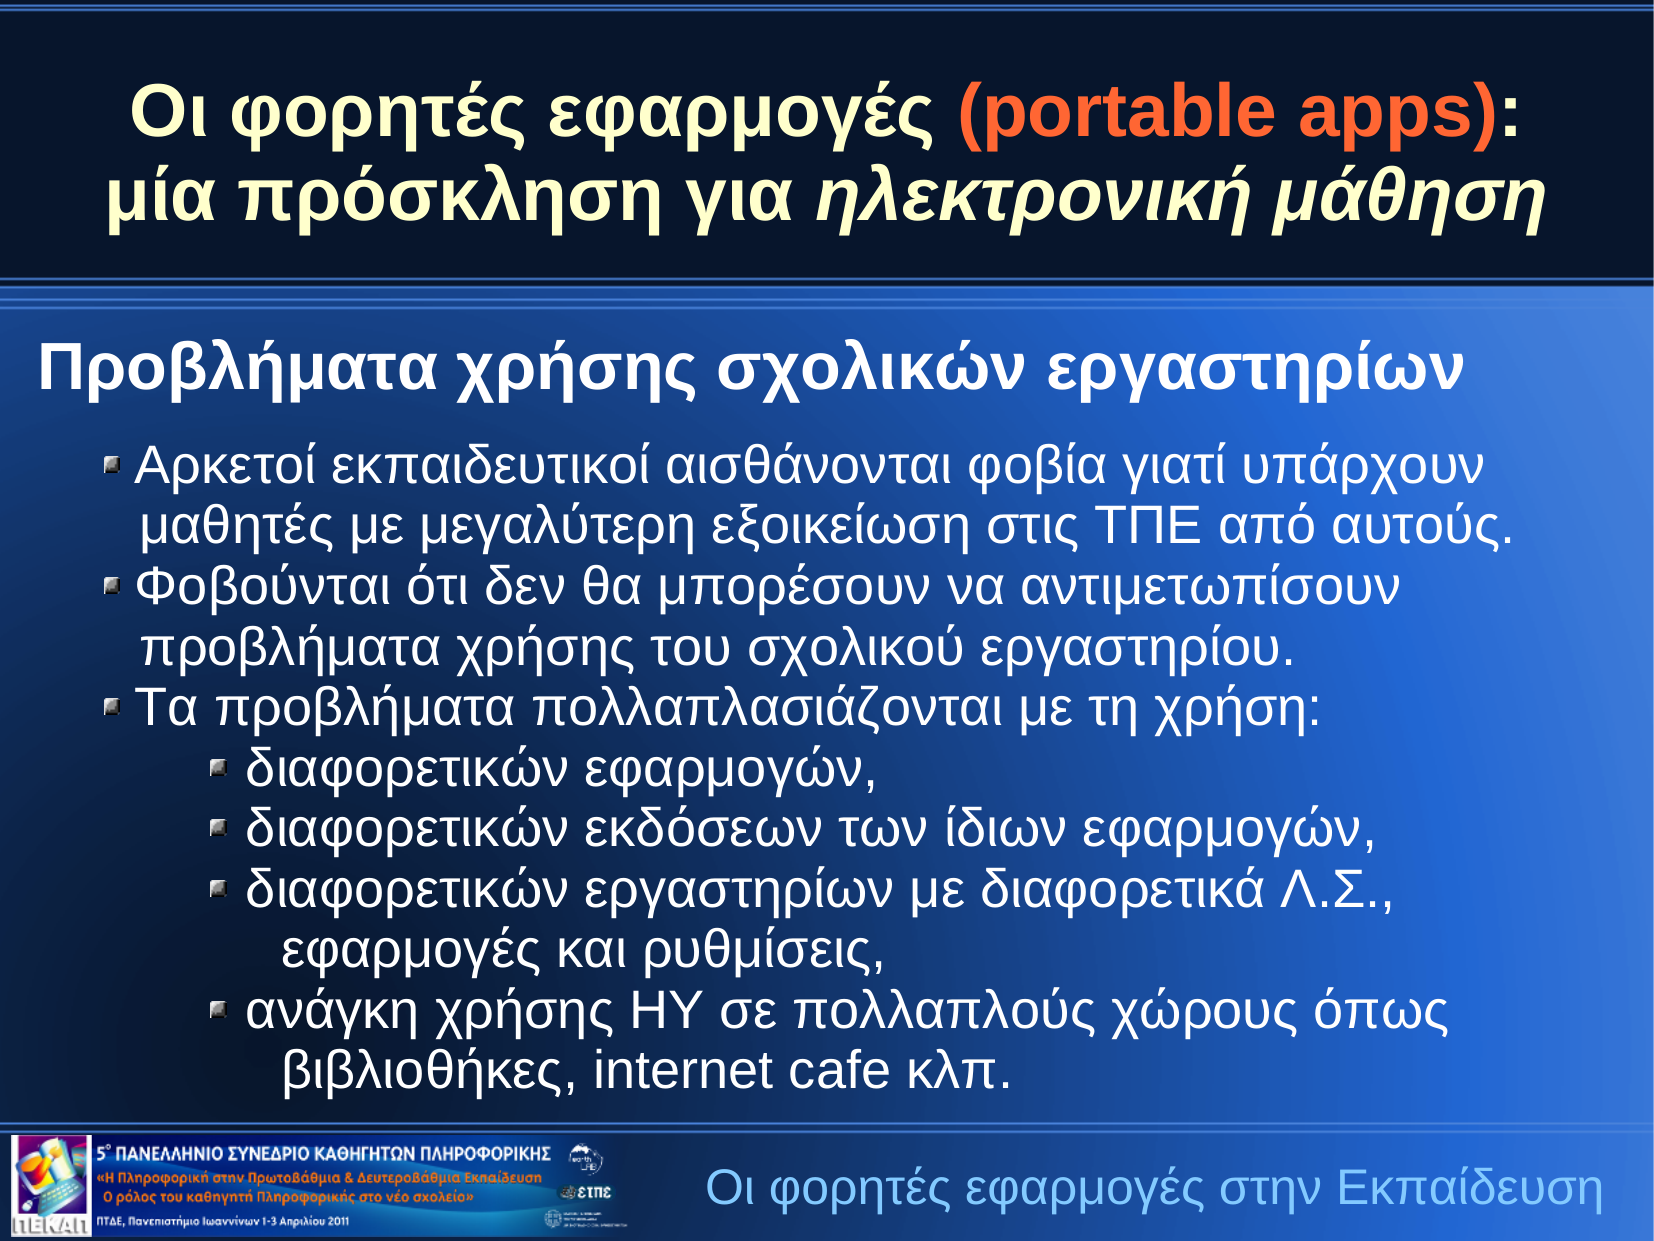

# Οι φορητές εφαρμογές (portable apps): μία πρόσκληση για ηλεκτρονική μάθηση
Προβλήματα χρήσης σχολικών εργαστηρίων
 Αρκετοί εκπαιδευτικοί αισθάνονται φοβία γιατί υπάρχουν μαθητές με μεγαλύτερη εξοικείωση στις ΤΠΕ από αυτούς.
 Φοβούνται ότι δεν θα μπορέσουν να αντιμετωπίσουν προβλήματα χρήσης του σχολικού εργαστηρίου.
 Τα προβλήματα πολλαπλασιάζονται με τη χρήση:
διαφορετικών εφαρμογών,
διαφορετικών εκδόσεων των ίδιων εφαρμογών,
διαφορετικών εργαστηρίων με διαφορετικά Λ.Σ., εφαρμογές και ρυθμίσεις,
ανάγκη χρήσης ΗΥ σε πολλαπλούς χώρους όπως βιβλιοθήκες, internet cafe κλπ.
 Οι φορητές εφαρμογές στην Εκπαίδευση